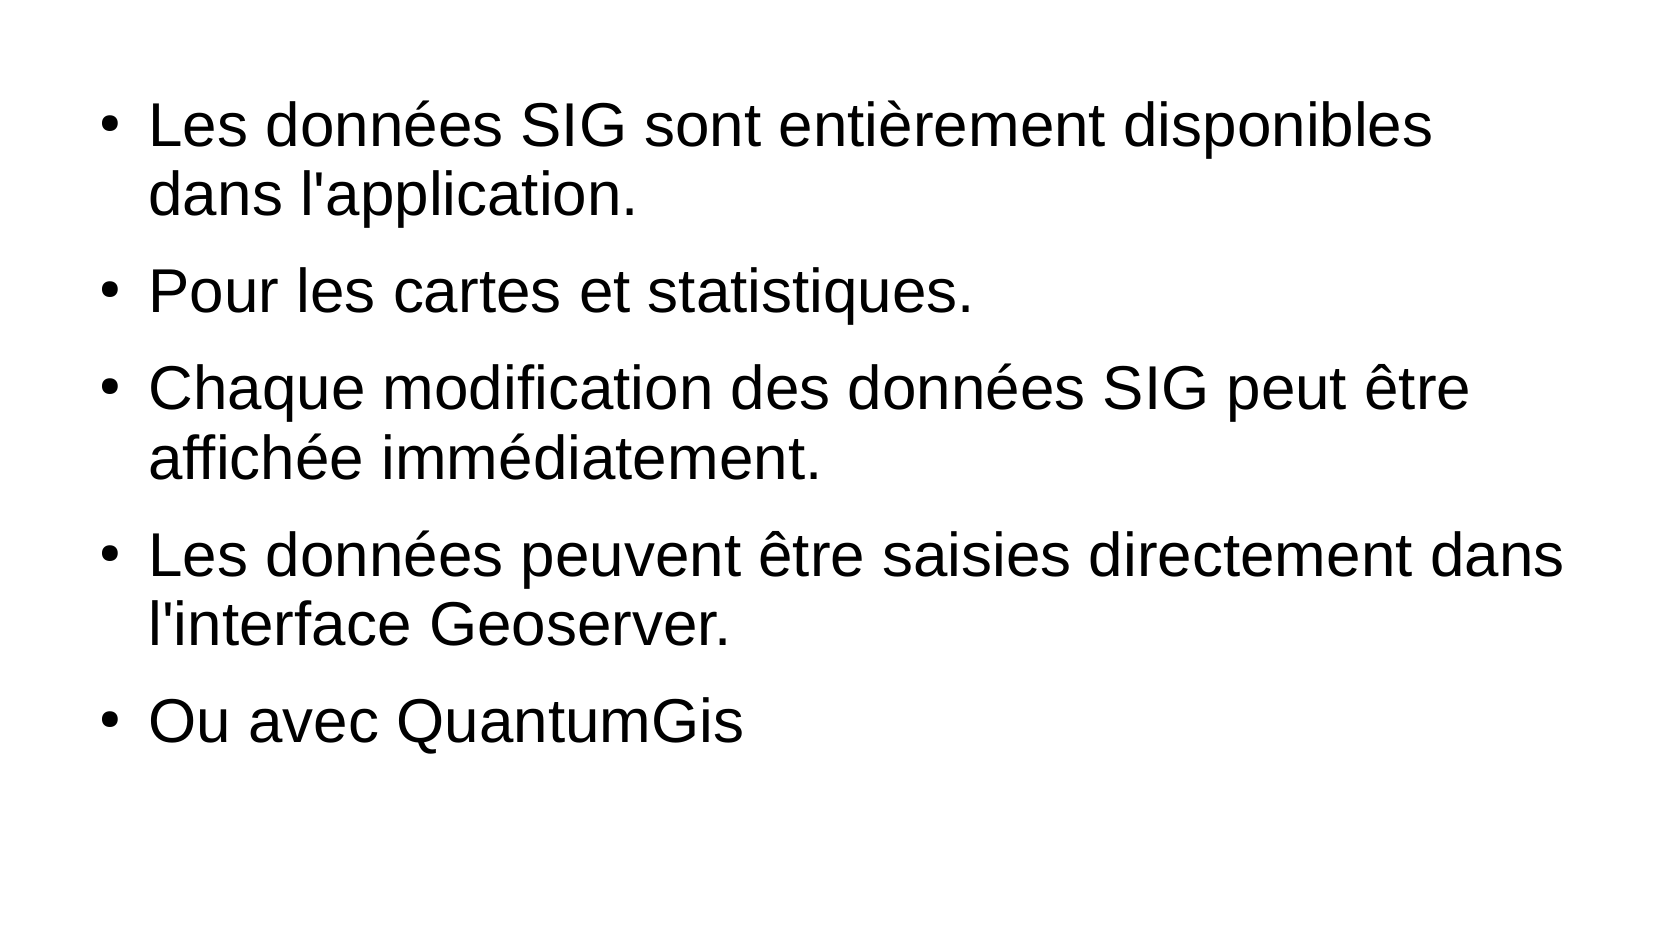

# Les données SIG sont entièrement disponibles dans l'application.
Pour les cartes et statistiques.
Chaque modification des données SIG peut être affichée immédiatement.
Les données peuvent être saisies directement dans l'interface Geoserver.
Ou avec QuantumGis